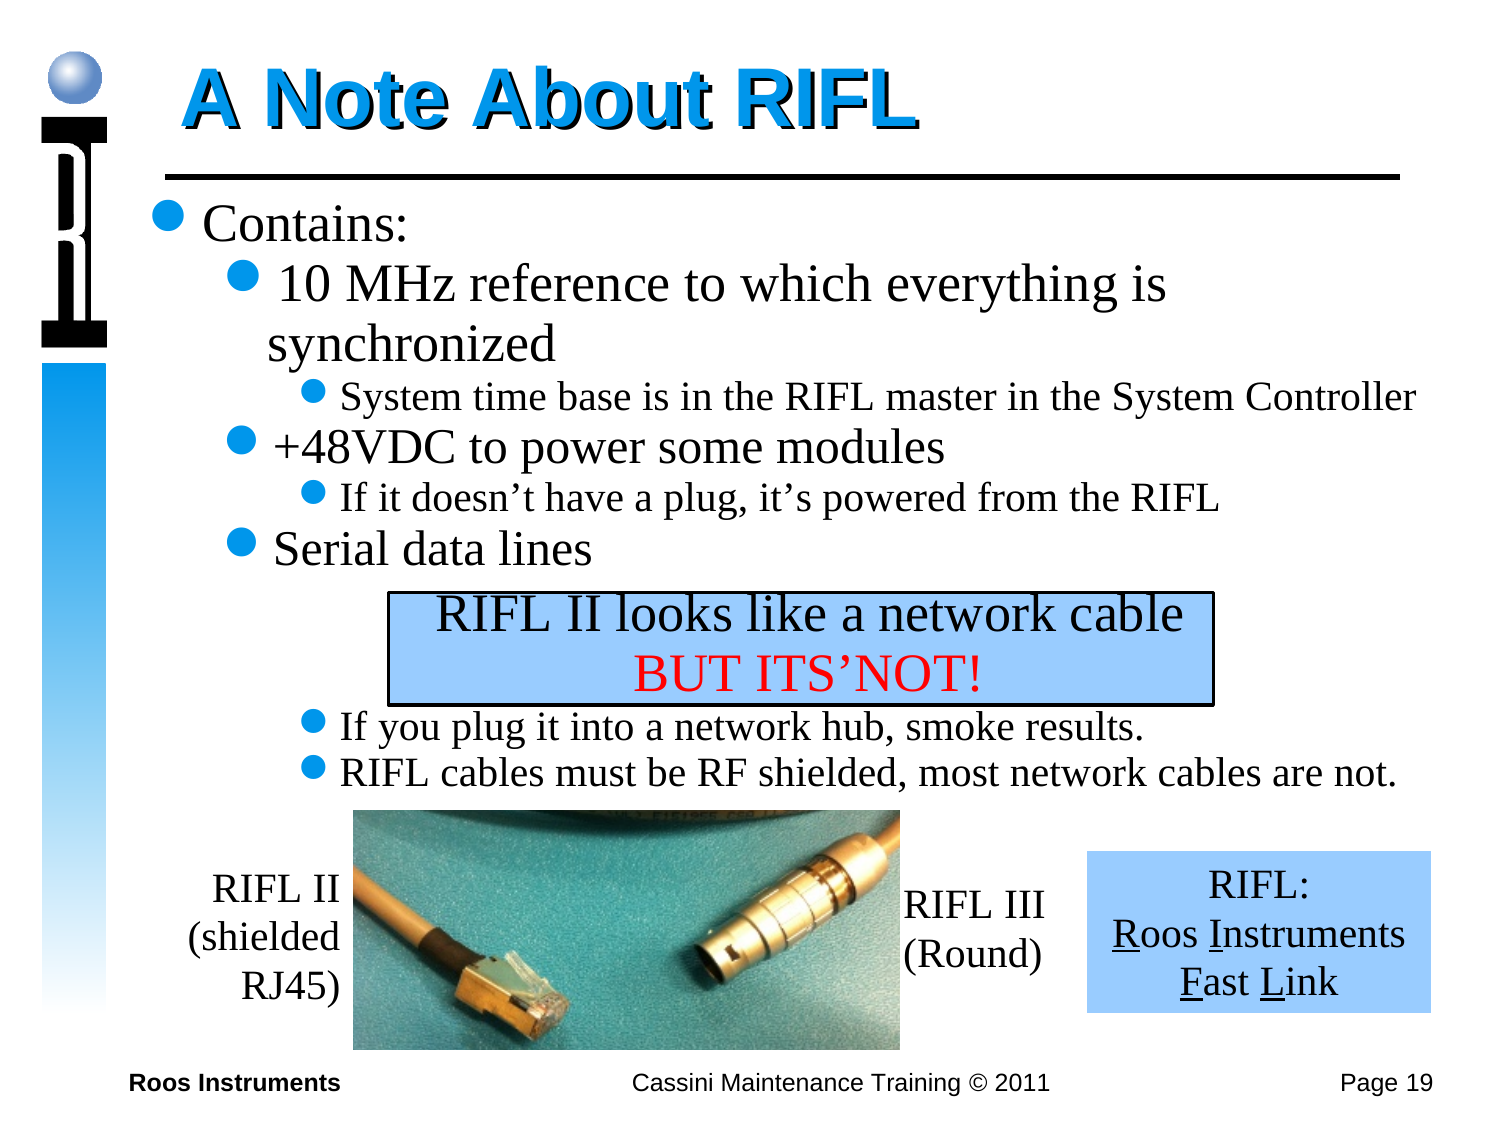

# A Note About RIFL
Contains:
10 MHz reference to which everything is synchronized
System time base is in the RIFL master in the System Controller
+48VDC to power some modules
If it doesn’t have a plug, it’s powered from the RIFL
Serial data lines
RIFL II looks like a network cable
BUT ITS’NOT!
If you plug it into a network hub, smoke results.
RIFL cables must be RF shielded, most network cables are not.
RIFL:
Roos Instruments
Fast Link
RIFL II
(shielded
RJ45)
RIFL III
(Round)